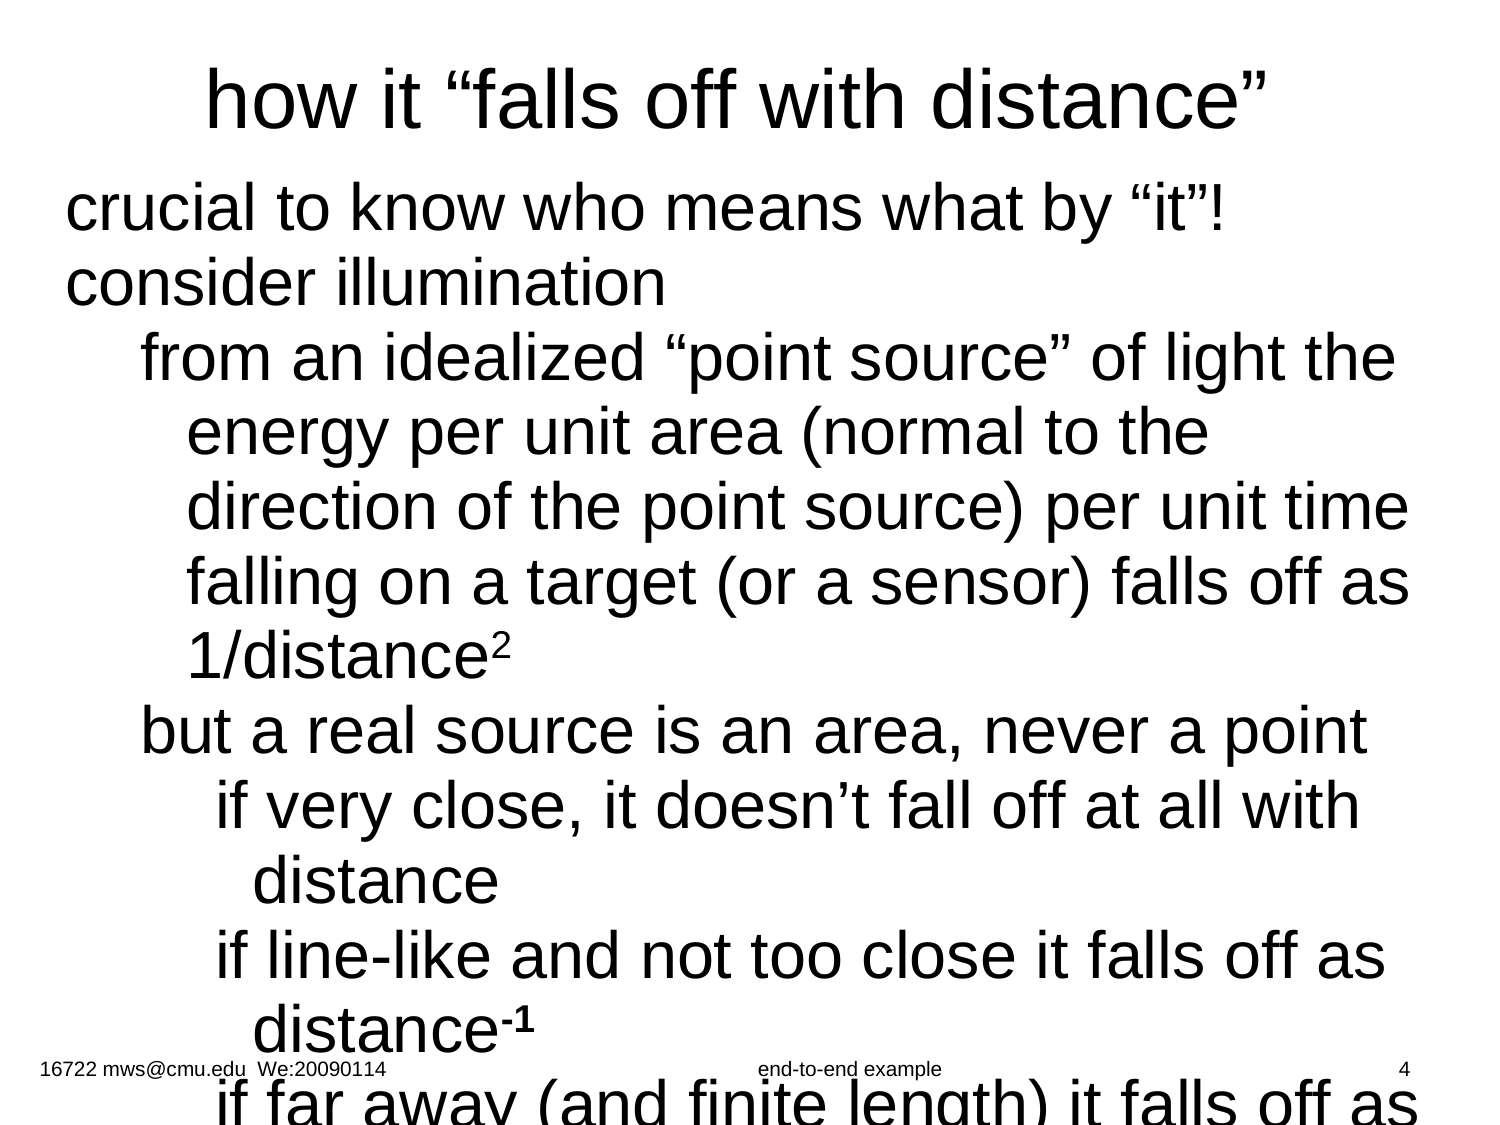

# how it “falls off with distance”
crucial to know who means what by “it”!
consider illumination
from an idealized “point source” of light the energy per unit area (normal to the direction of the point source) per unit time falling on a target (or a sensor) falls off as 1/distance2
but a real source is an area, never a point
if very close, it doesn’t fall off at all with distance
if line-like and not too close it falls off as distance-1
if far away (and finite length) it falls off as distance-2
 also: must consider projected areas!
 and distinguish “attenuation” and “dilution”!
16722 mws@cmu.edu We:20090114
end-to-end example
4